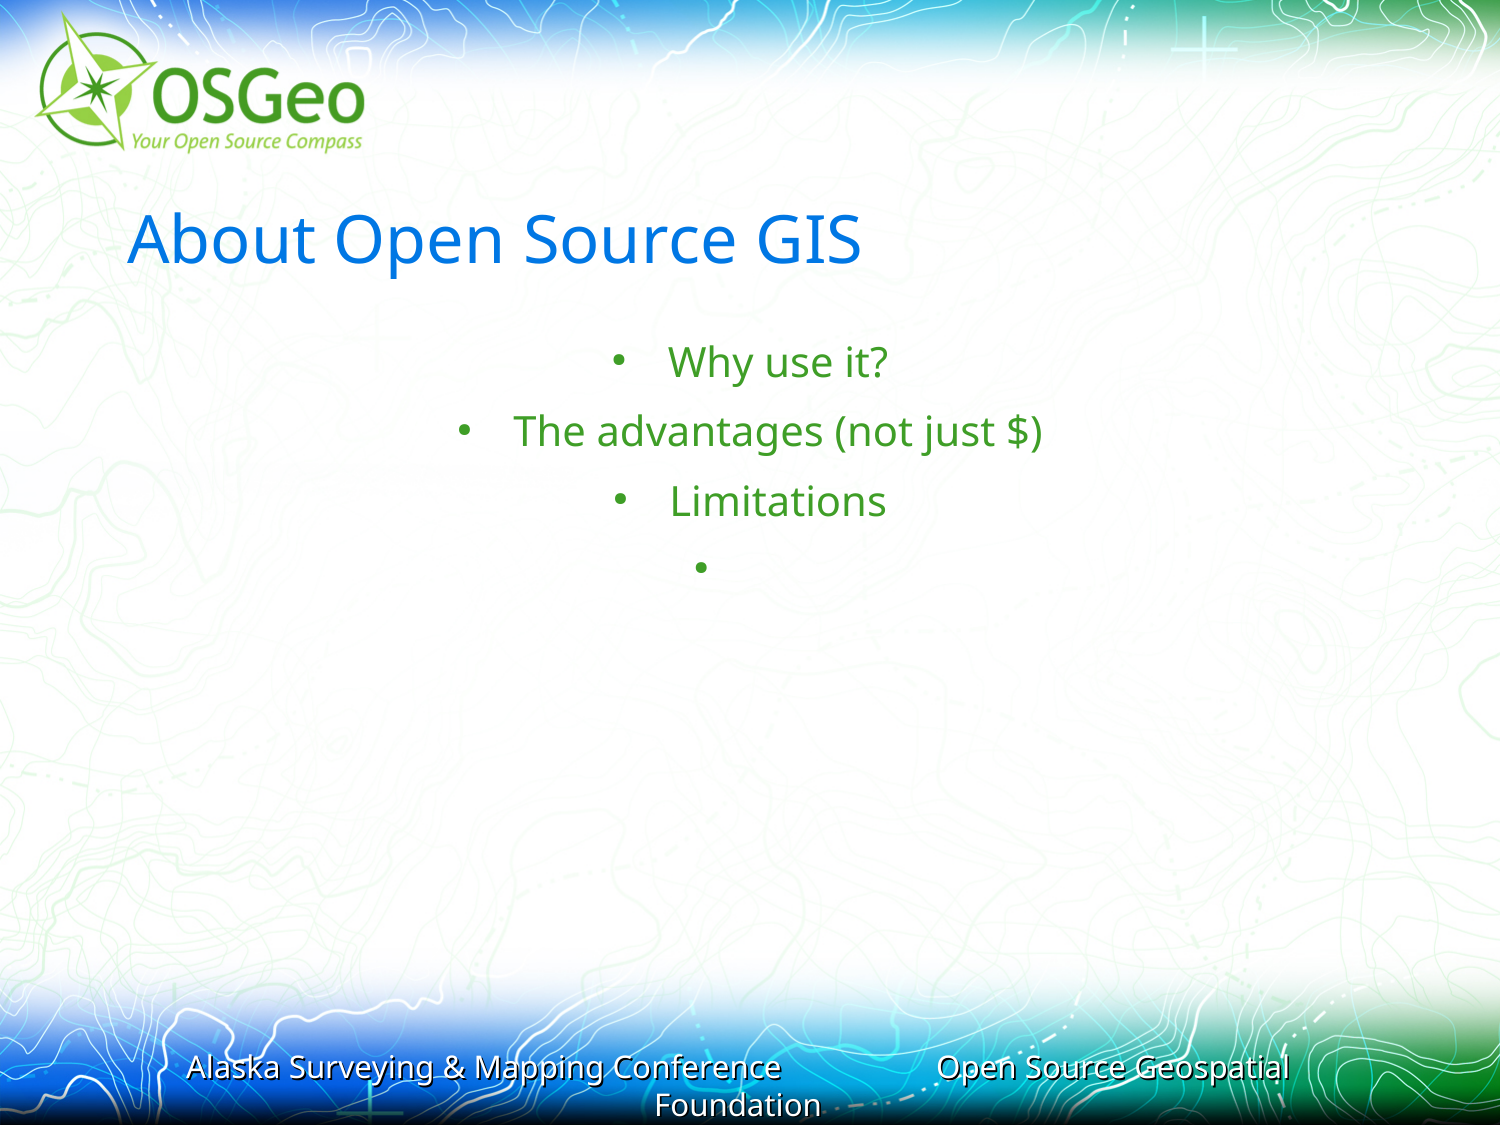

# About Open Source GIS
Why use it?
The advantages (not just $)
Limitations